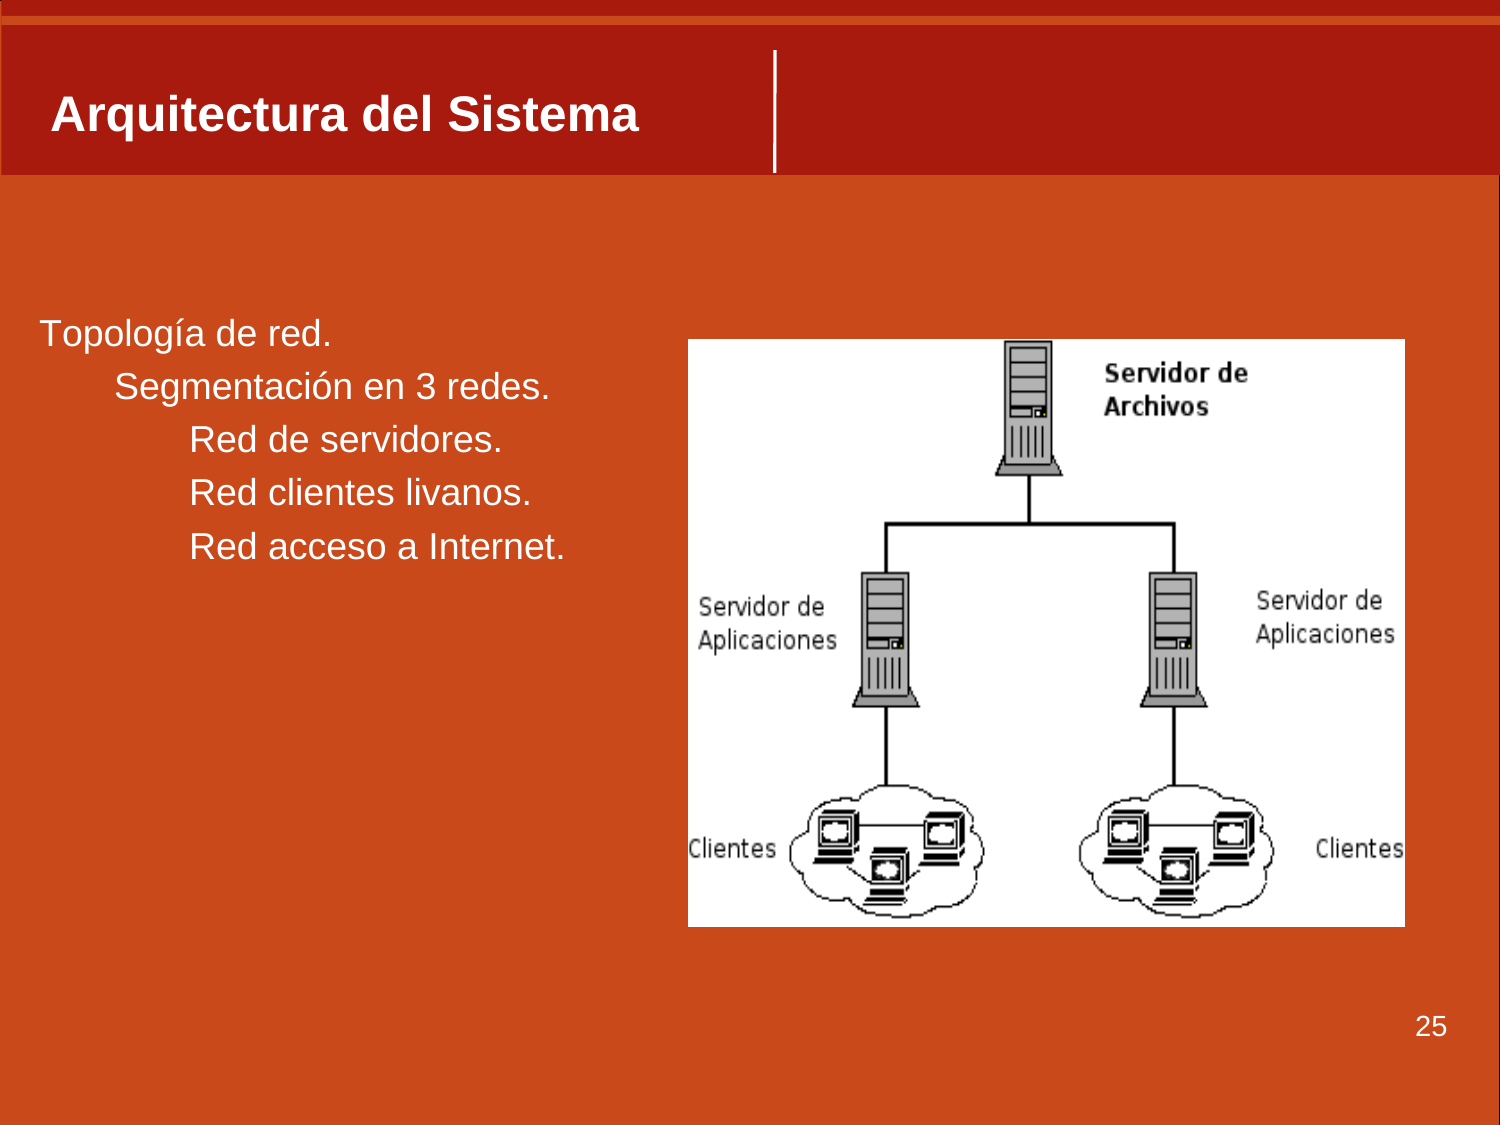

# Arquitectura del Sistema
Topología de red.
Segmentación en 3 redes.
Red de servidores.
Red clientes livanos.
Red acceso a Internet.